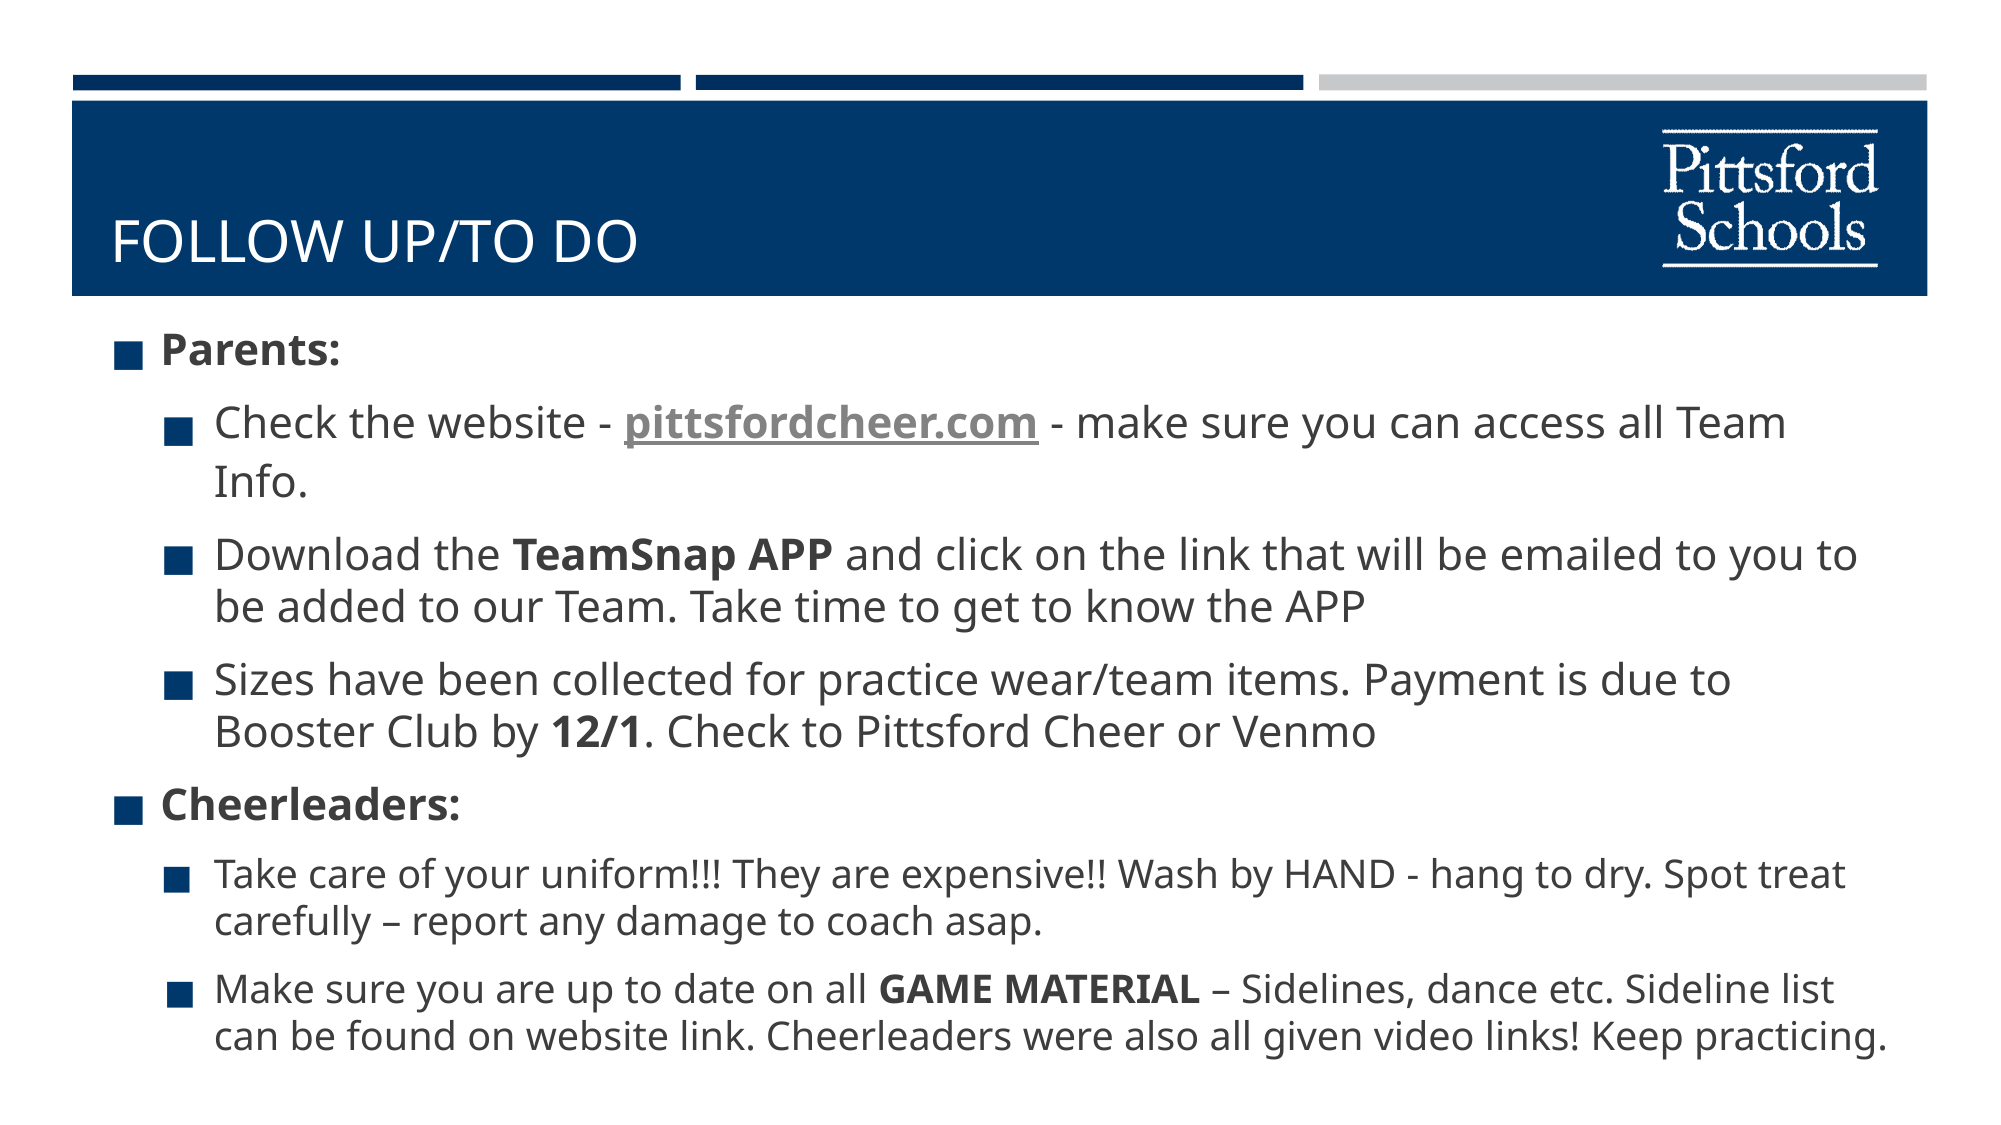

# FOLLOW UP/TO DO
Parents:
Check the website - pittsfordcheer.com - make sure you can access all Team Info.
Download the TeamSnap APP and click on the link that will be emailed to you to be added to our Team. Take time to get to know the APP
Sizes have been collected for practice wear/team items. Payment is due to Booster Club by 12/1. Check to Pittsford Cheer or Venmo
Cheerleaders:
Take care of your uniform!!! They are expensive!! Wash by HAND - hang to dry. Spot treat carefully – report any damage to coach asap.
Make sure you are up to date on all GAME MATERIAL – Sidelines, dance etc. Sideline list can be found on website link. Cheerleaders were also all given video links! Keep practicing.